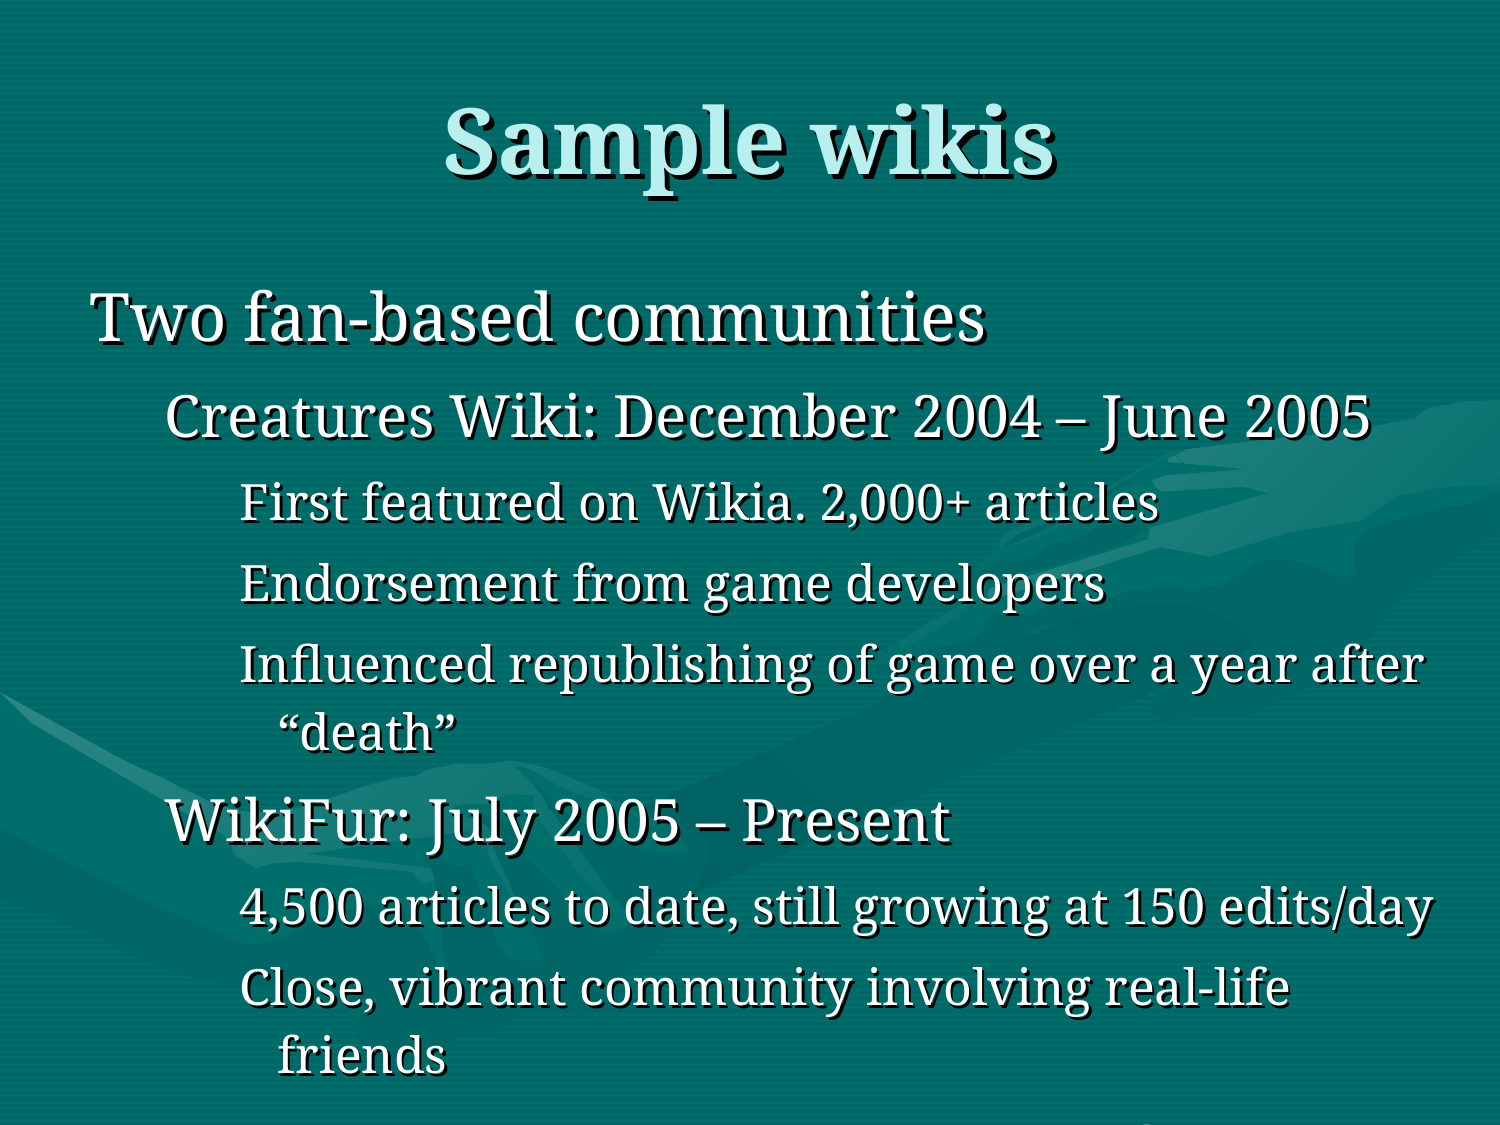

# Sample wikis
Two fan-based communities
Creatures Wiki: December 2004 – June 2005
First featured on Wikia. 2,000+ articles
Endorsement from game developers
Influenced republishing of game over a year after “death”
WikiFur: July 2005 – Present
4,500 articles to date, still growing at 150 edits/day
Close, vibrant community involving real-life friends
Not Star Trek/Star Wars, but not far away either